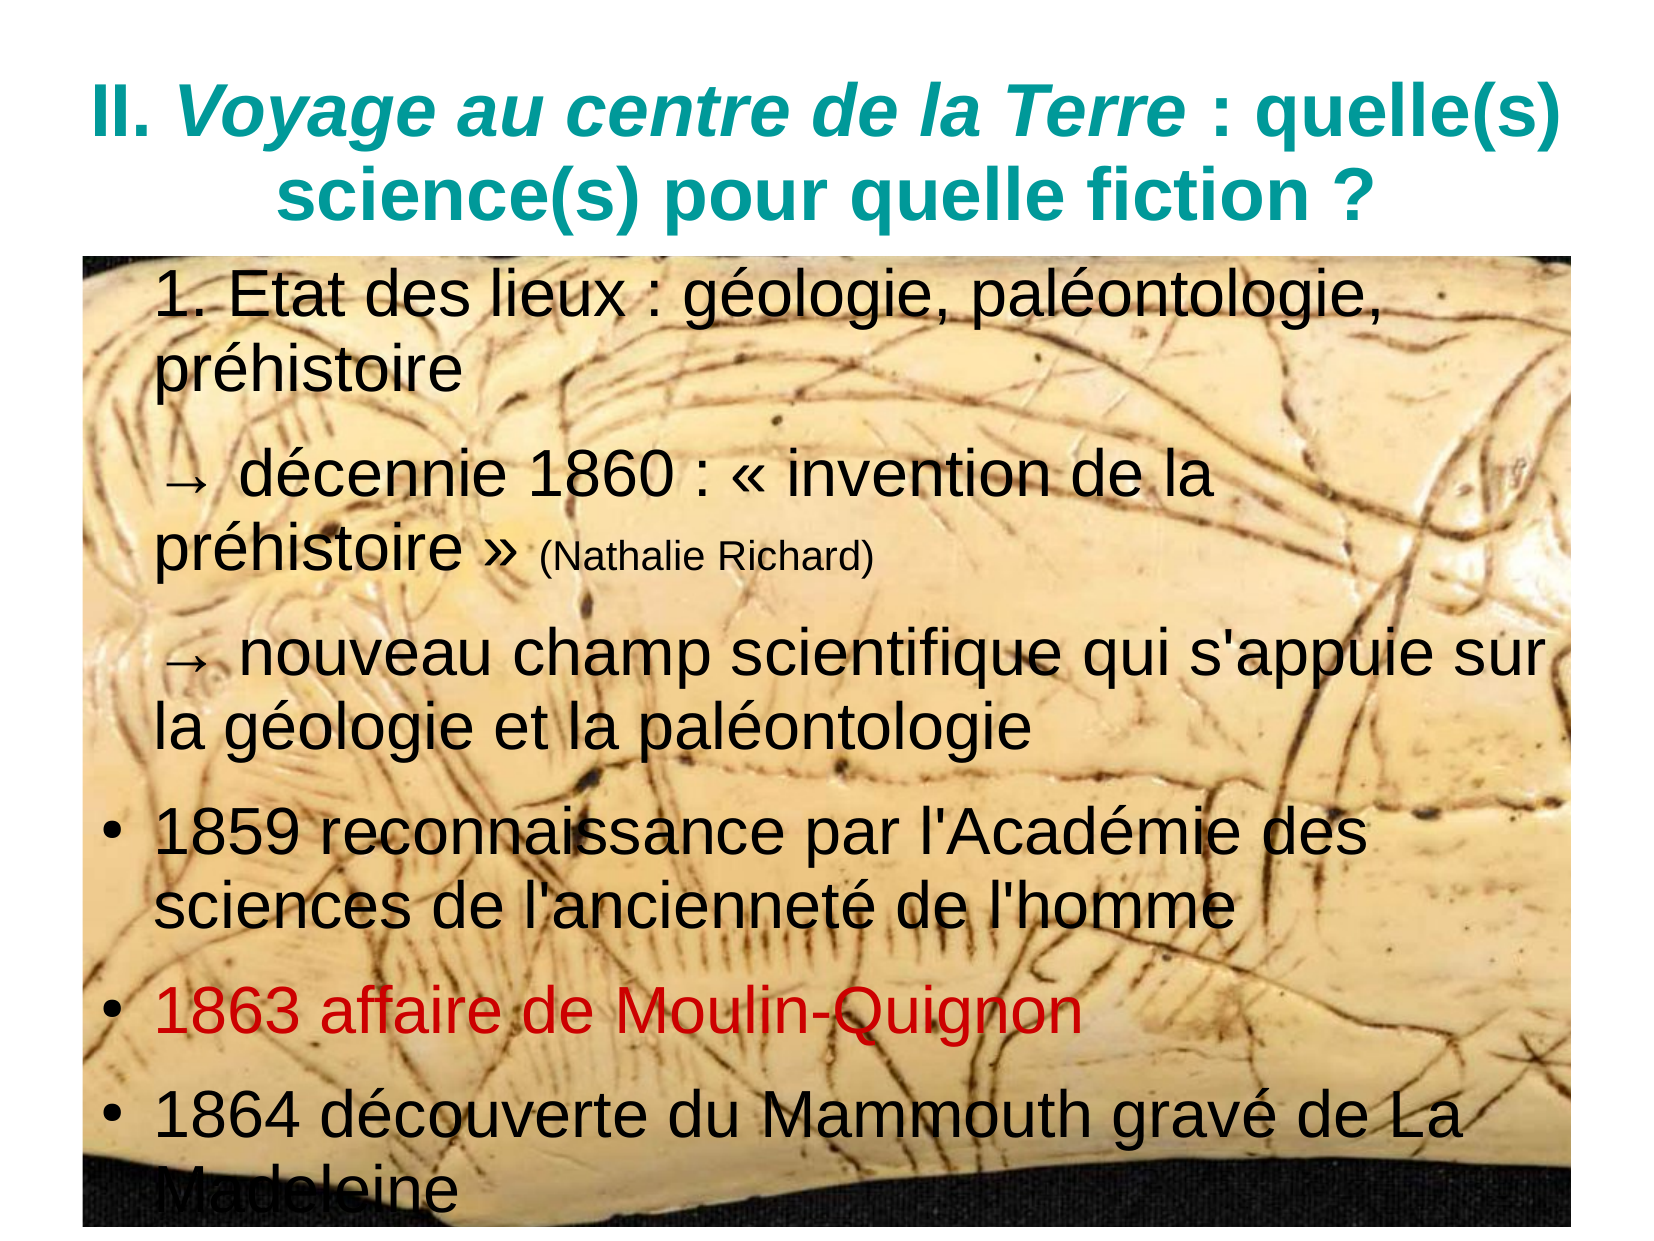

# II. Voyage au centre de la Terre : quelle(s) science(s) pour quelle fiction ?
1. Etat des lieux : géologie, paléontologie, préhistoire
→ décennie 1860 : « invention de la préhistoire » (Nathalie Richard)
→ nouveau champ scientifique qui s'appuie sur la géologie et la paléontologie
1859 reconnaissance par l'Académie des sciences de l'ancienneté de l'homme
1863 affaire de Moulin-Quignon
1864 découverte du Mammouth gravé de La Madeleine